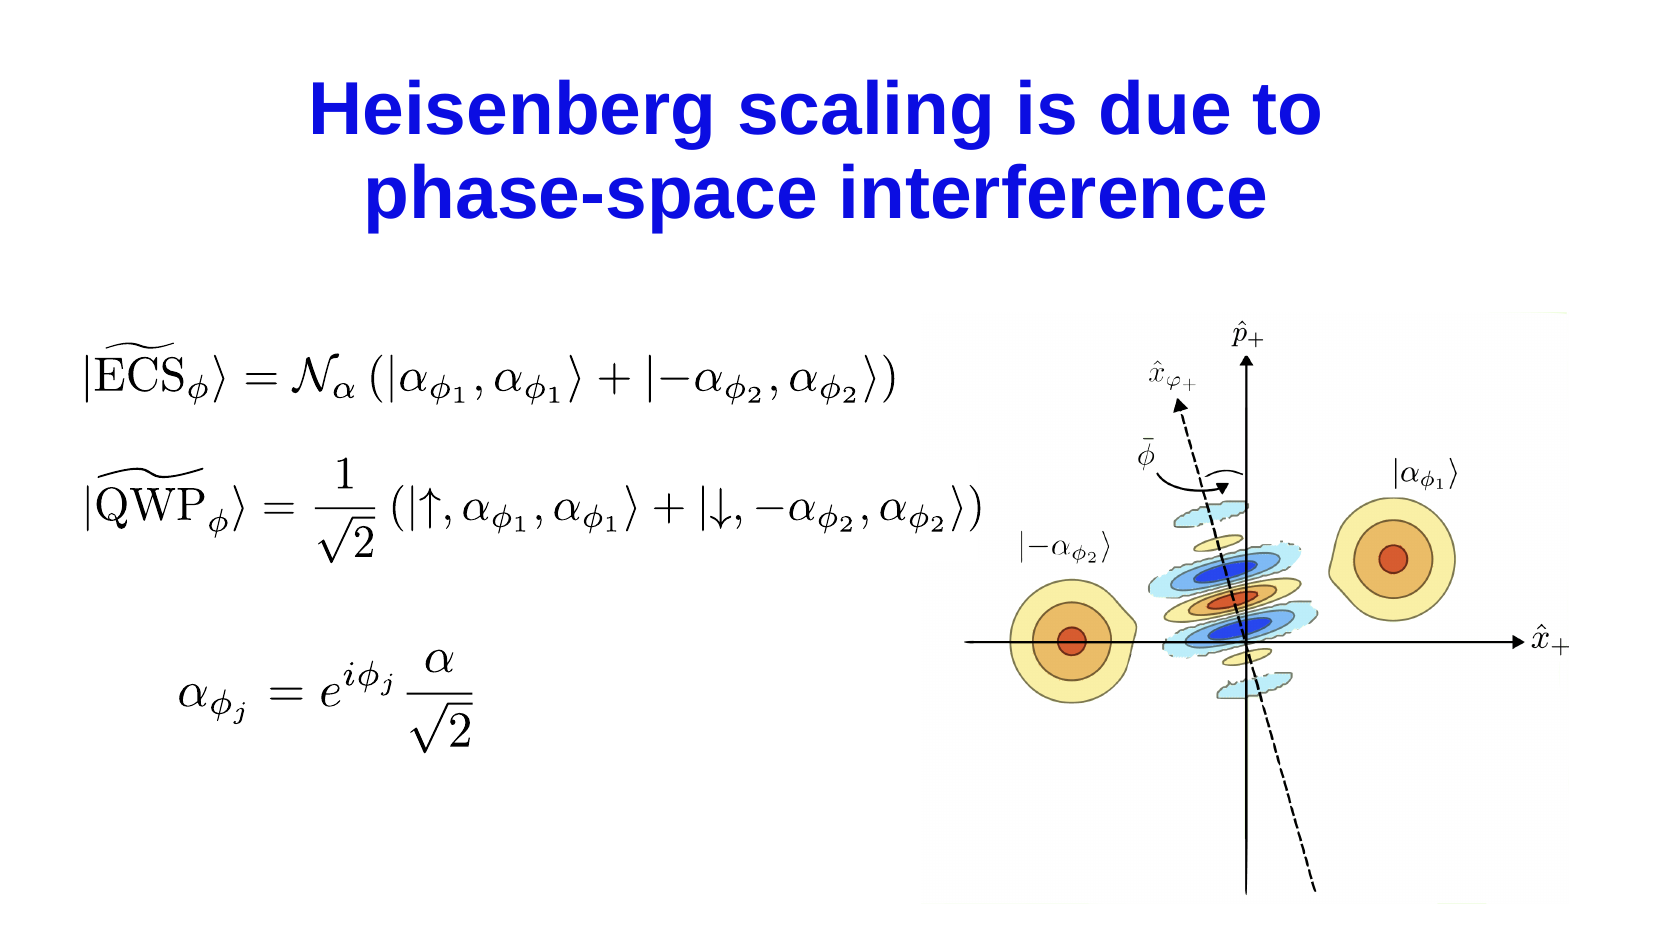

# Heisenberg scaling is due to phase-space interference